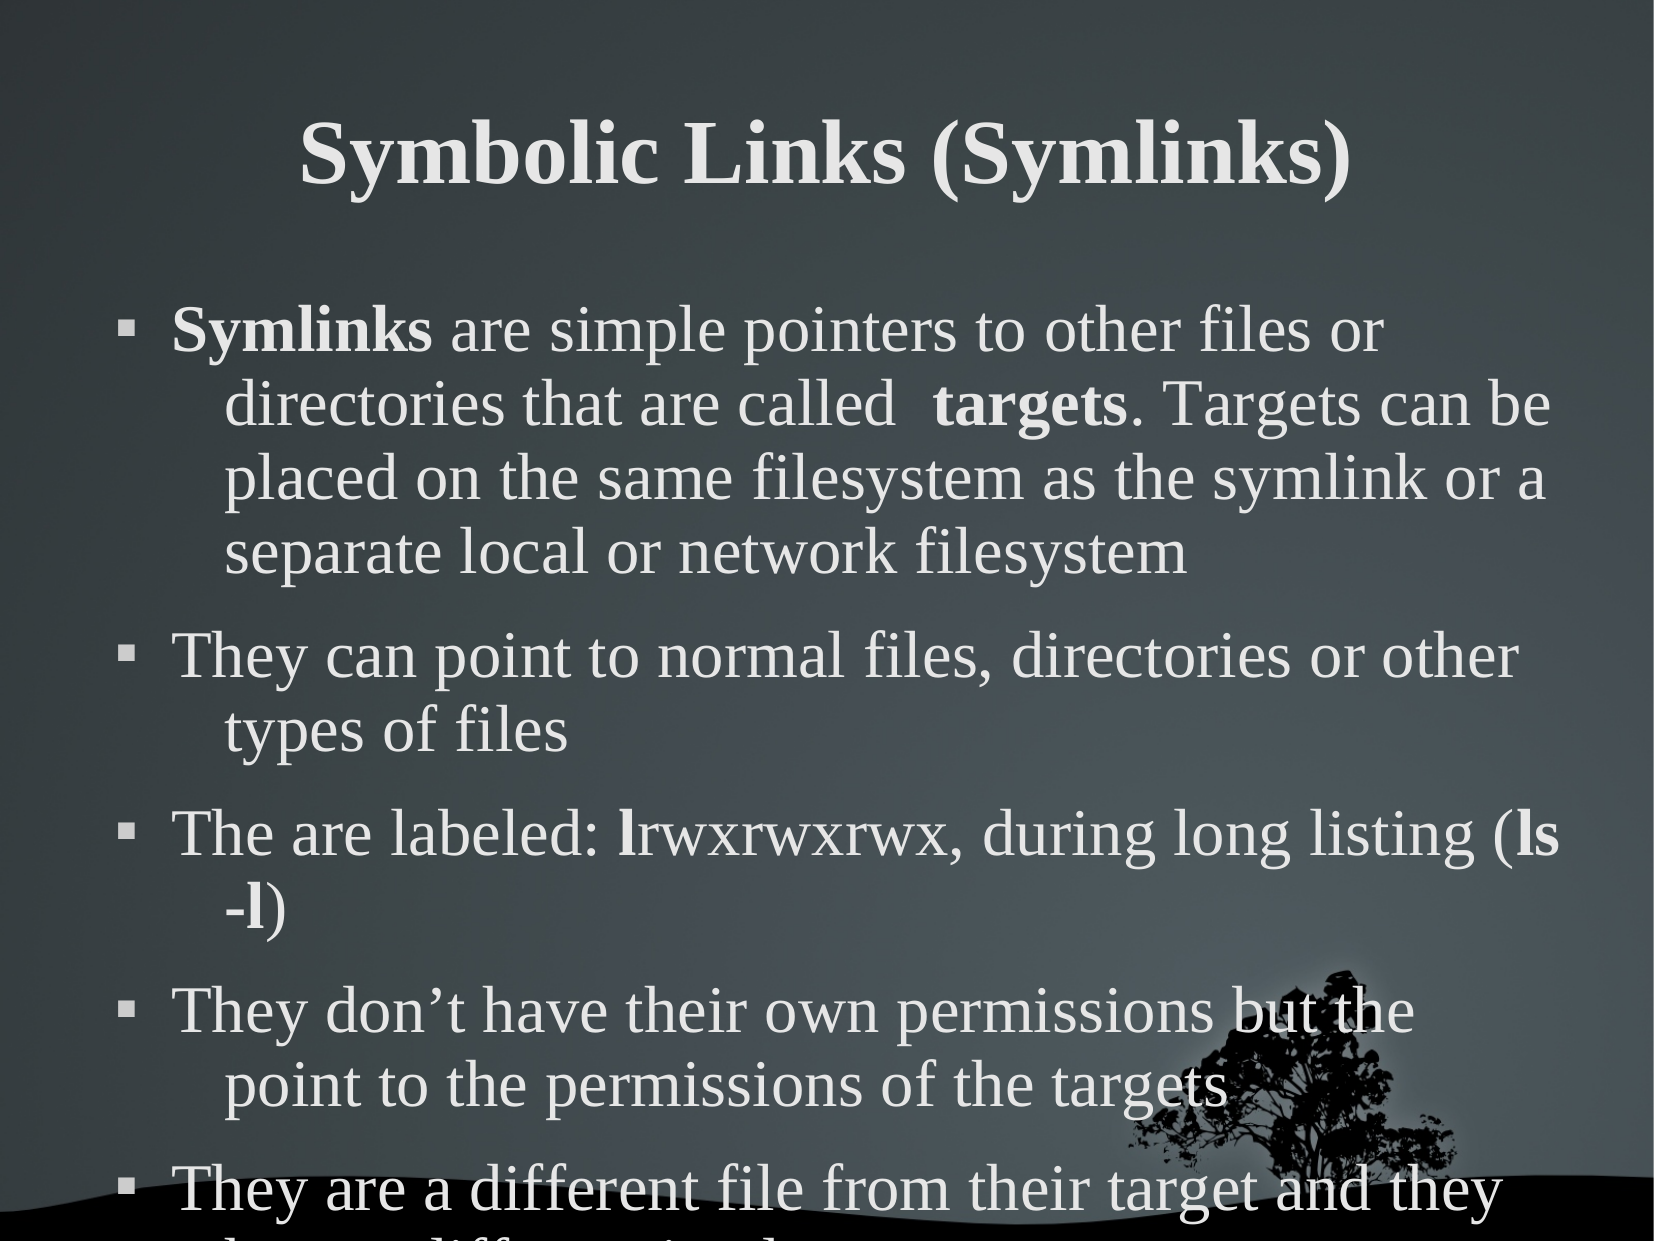

# Symbolic Links (Symlinks)
Symlinks are simple pointers to other files or directories that are called targets. Targets can be placed on the same filesystem as the symlink or a separate local or network filesystem
They can point to normal files, directories or other types of files
The are labeled: lrwxrwxrwx, during long listing (ls -l)
They don’t have their own permissions but the point to the permissions of the targets
They are a different file from their target and they have a different inode